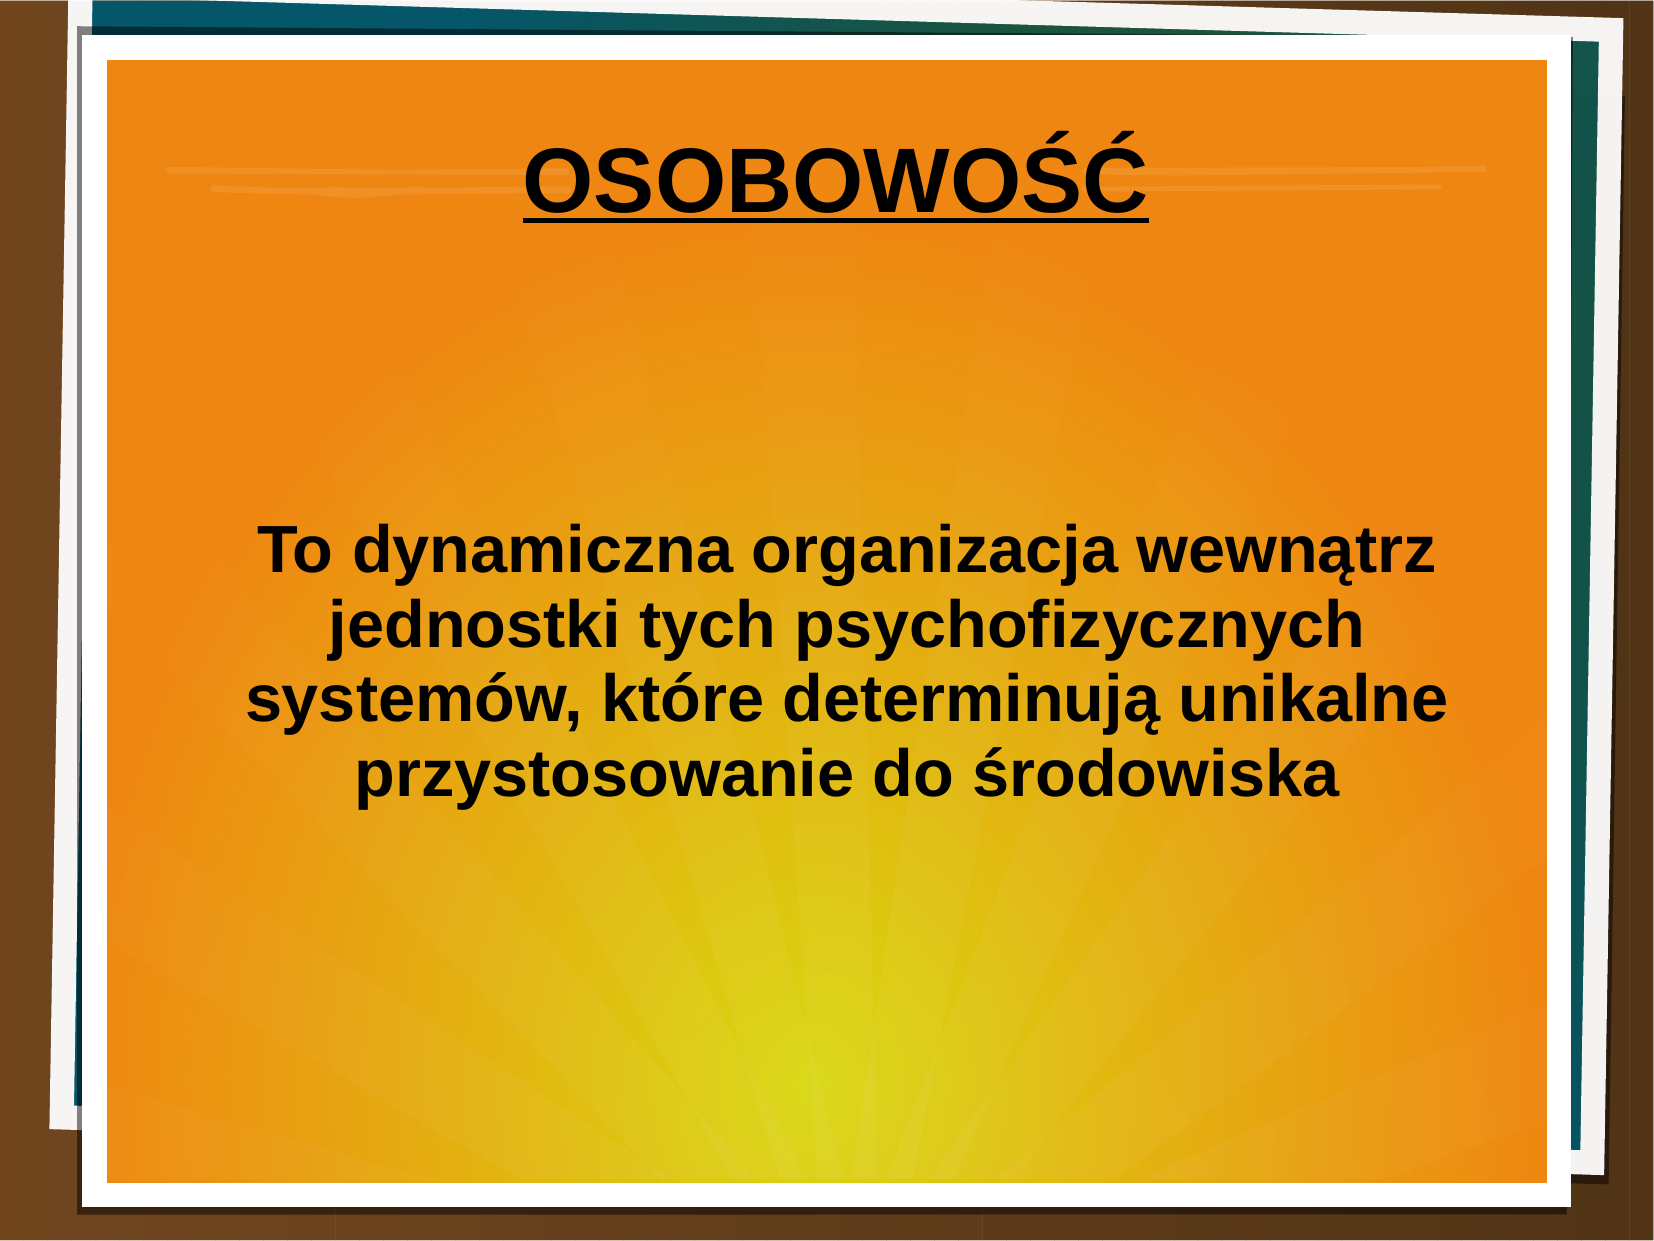

OSOBOWOŚĆ
# To dynamiczna organizacja wewnątrz jednostki tych psychofizycznych systemów, które determinują unikalne przystosowanie do środowiska